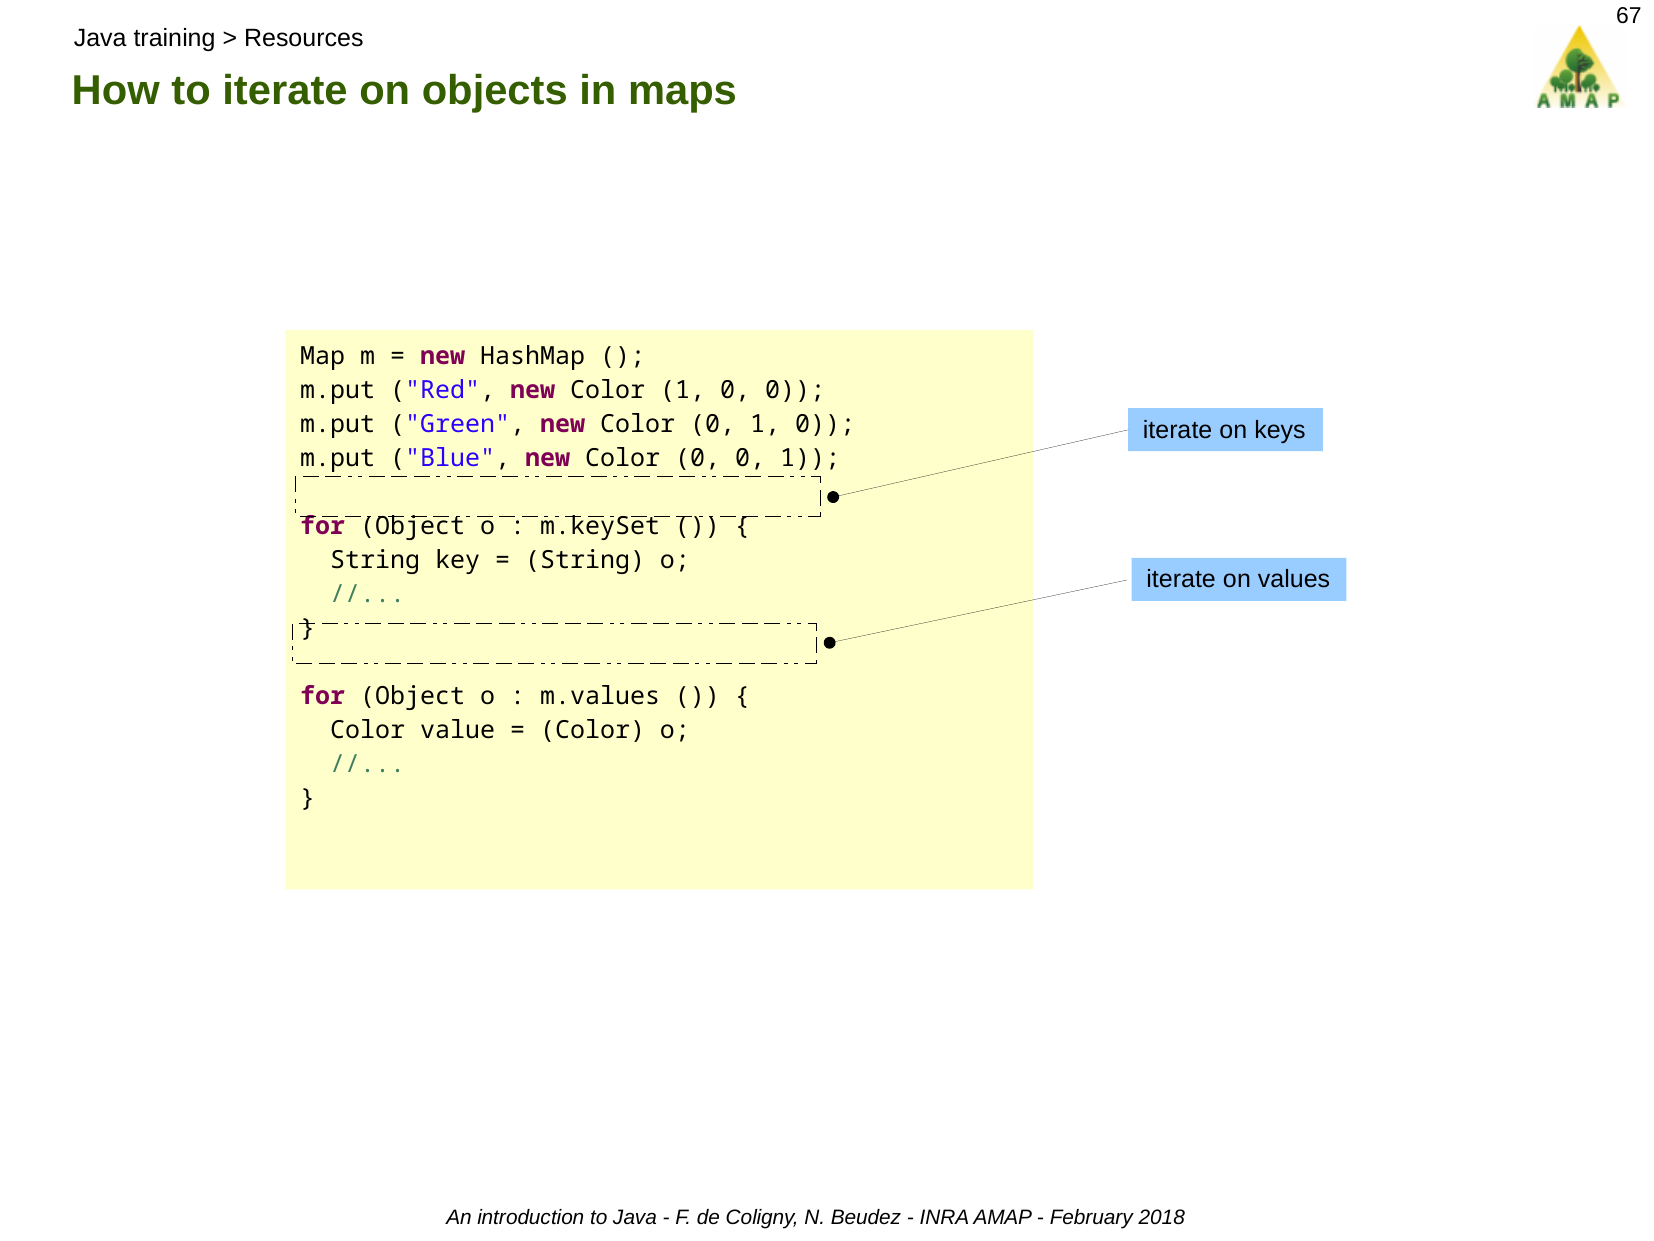

67
Java training > Resources
How to iterate on objects in maps
Map m = new HashMap ();
m.put ("Red", new Color (1, 0, 0));
m.put ("Green", new Color (0, 1, 0));
m.put ("Blue", new Color (0, 0, 1));
for (Object o : m.keySet ()) {
 String key = (String) o;
 //...
}
for (Object o : m.values ()) {
 Color value = (Color) o;
 //...
}
iterate on keys
iterate on values